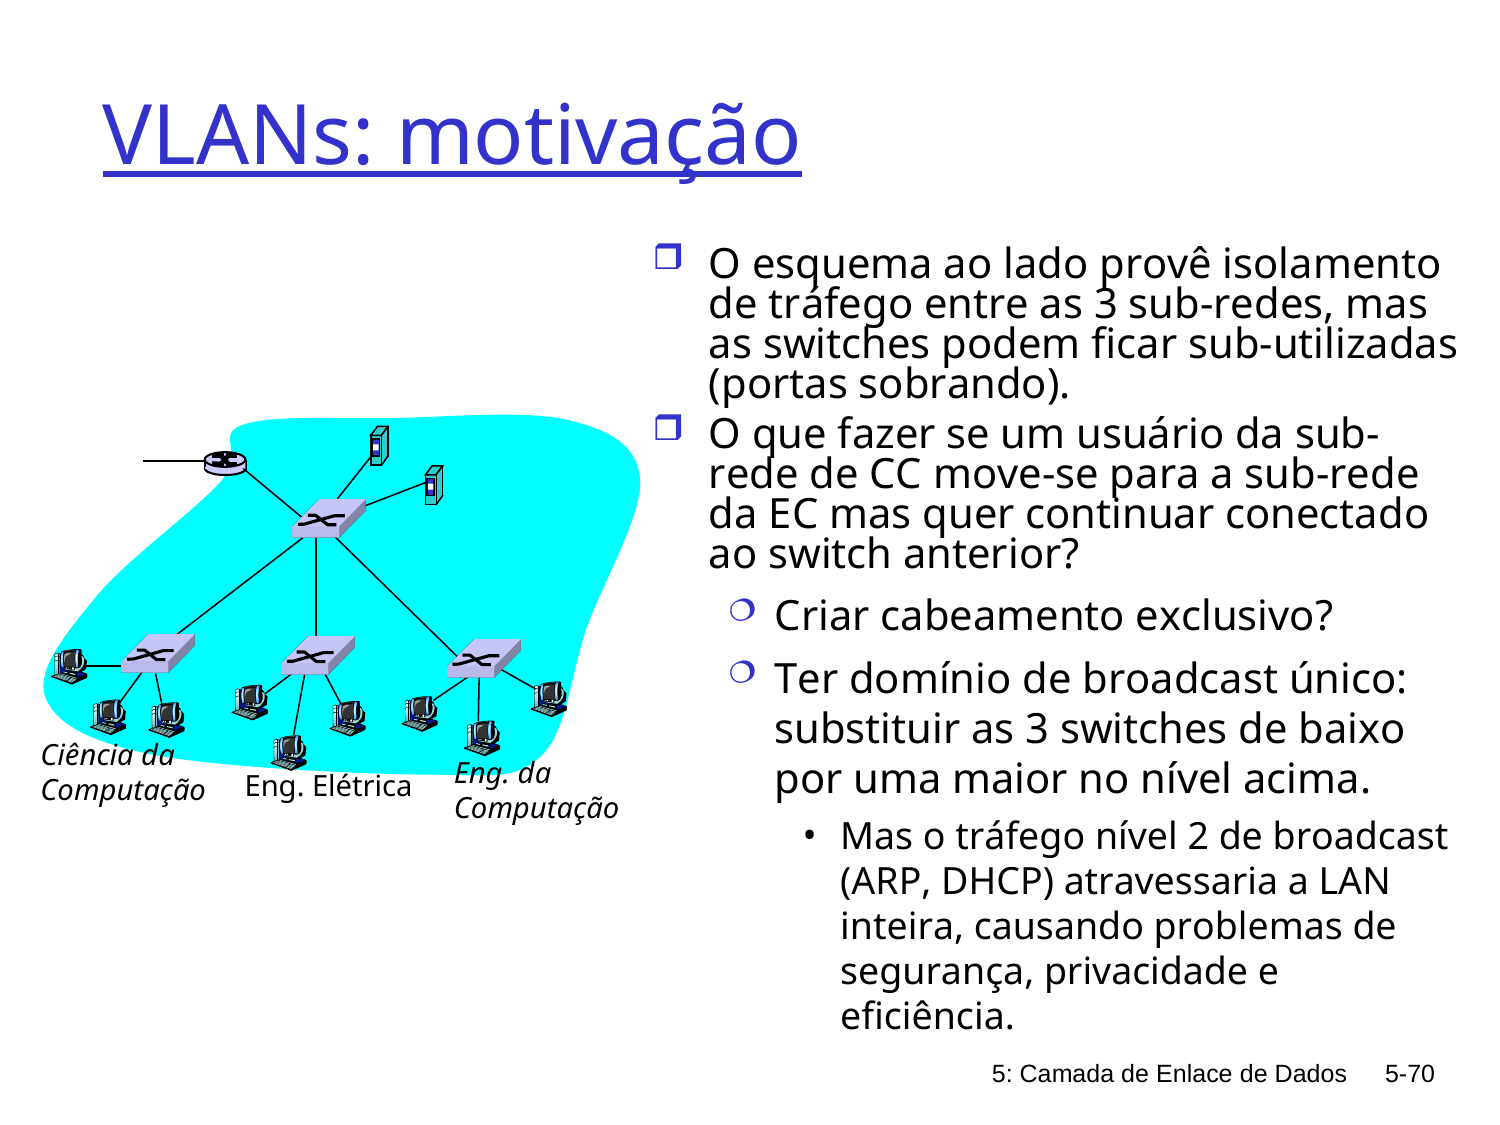

# VLANs: motivação
O esquema ao lado provê isolamento de tráfego entre as 3 sub-redes, mas as switches podem ficar sub-utilizadas (portas sobrando).
O que fazer se um usuário da sub-rede de CC move-se para a sub-rede da EC mas quer continuar conectado ao switch anterior?
Criar cabeamento exclusivo?
Ter domínio de broadcast único: substituir as 3 switches de baixo por uma maior no nível acima.
Mas o tráfego nível 2 de broadcast (ARP, DHCP) atravessaria a LAN inteira, causando problemas de segurança, privacidade e eficiência.
Ciência da
Computação
Eng. da
Computação
Eng. Elétrica
5: Camada de Enlace de Dados